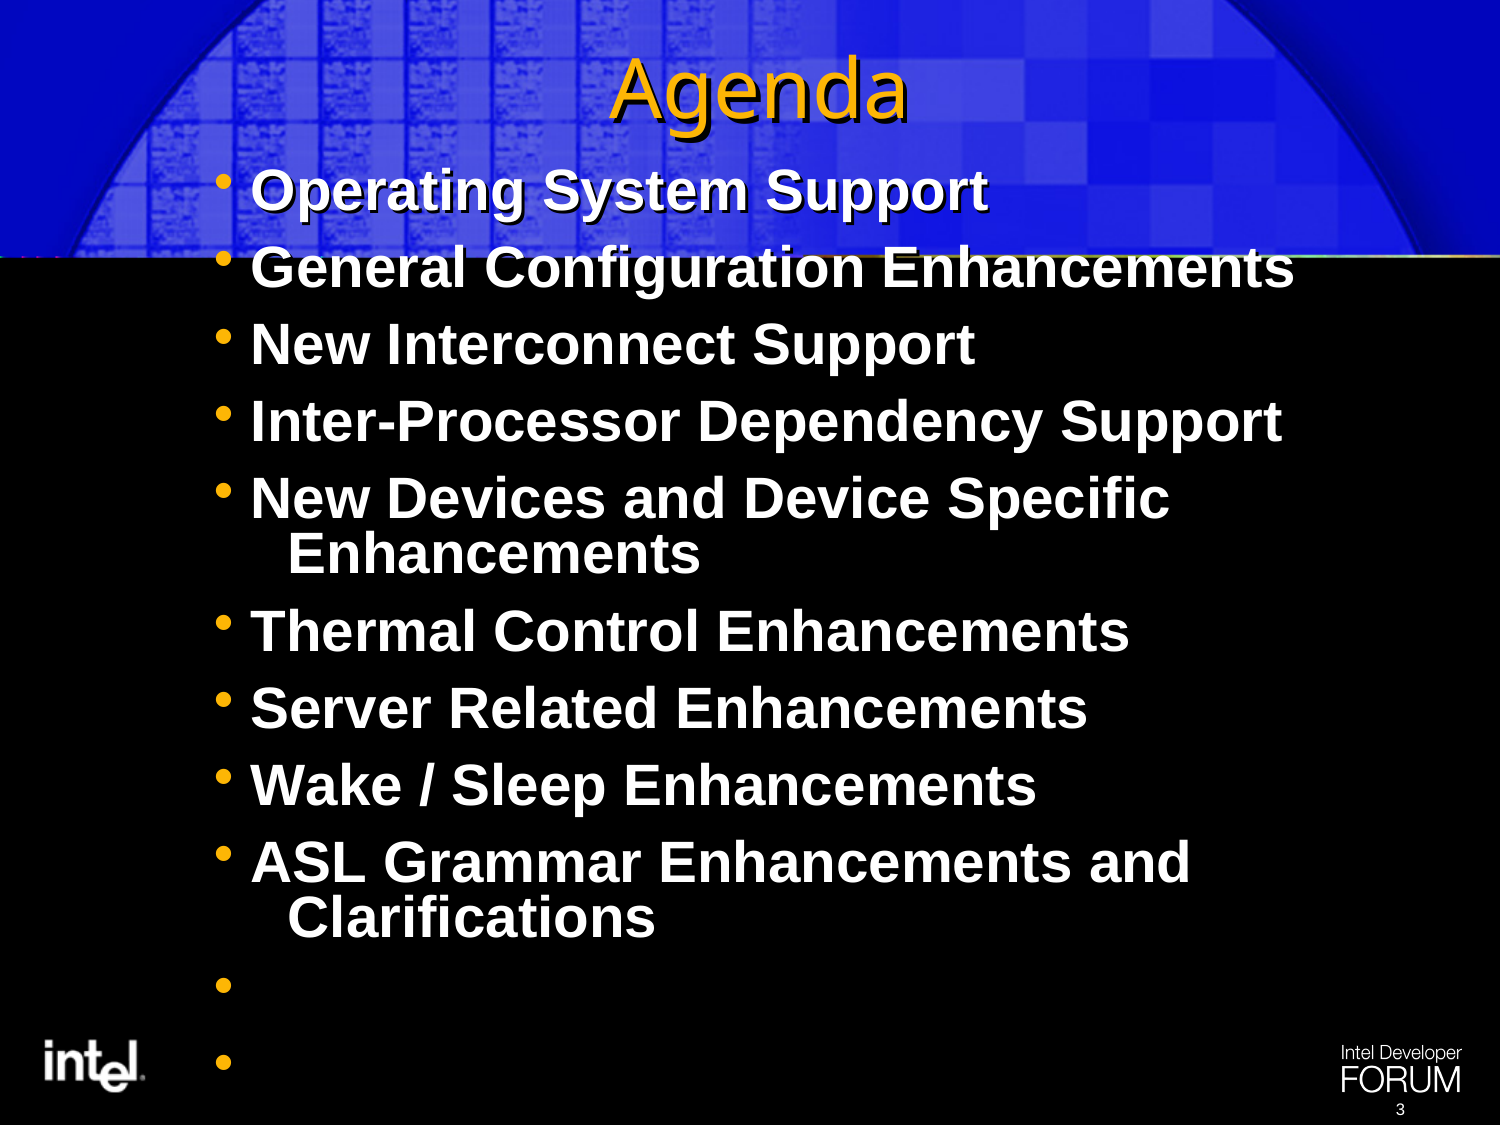

# Agenda
Operating System Support
General Configuration Enhancements
New Interconnect Support
Inter-Processor Dependency Support
New Devices and Device Specific Enhancements
Thermal Control Enhancements
Server Related Enhancements
Wake / Sleep Enhancements
ASL Grammar Enhancements and Clarifications